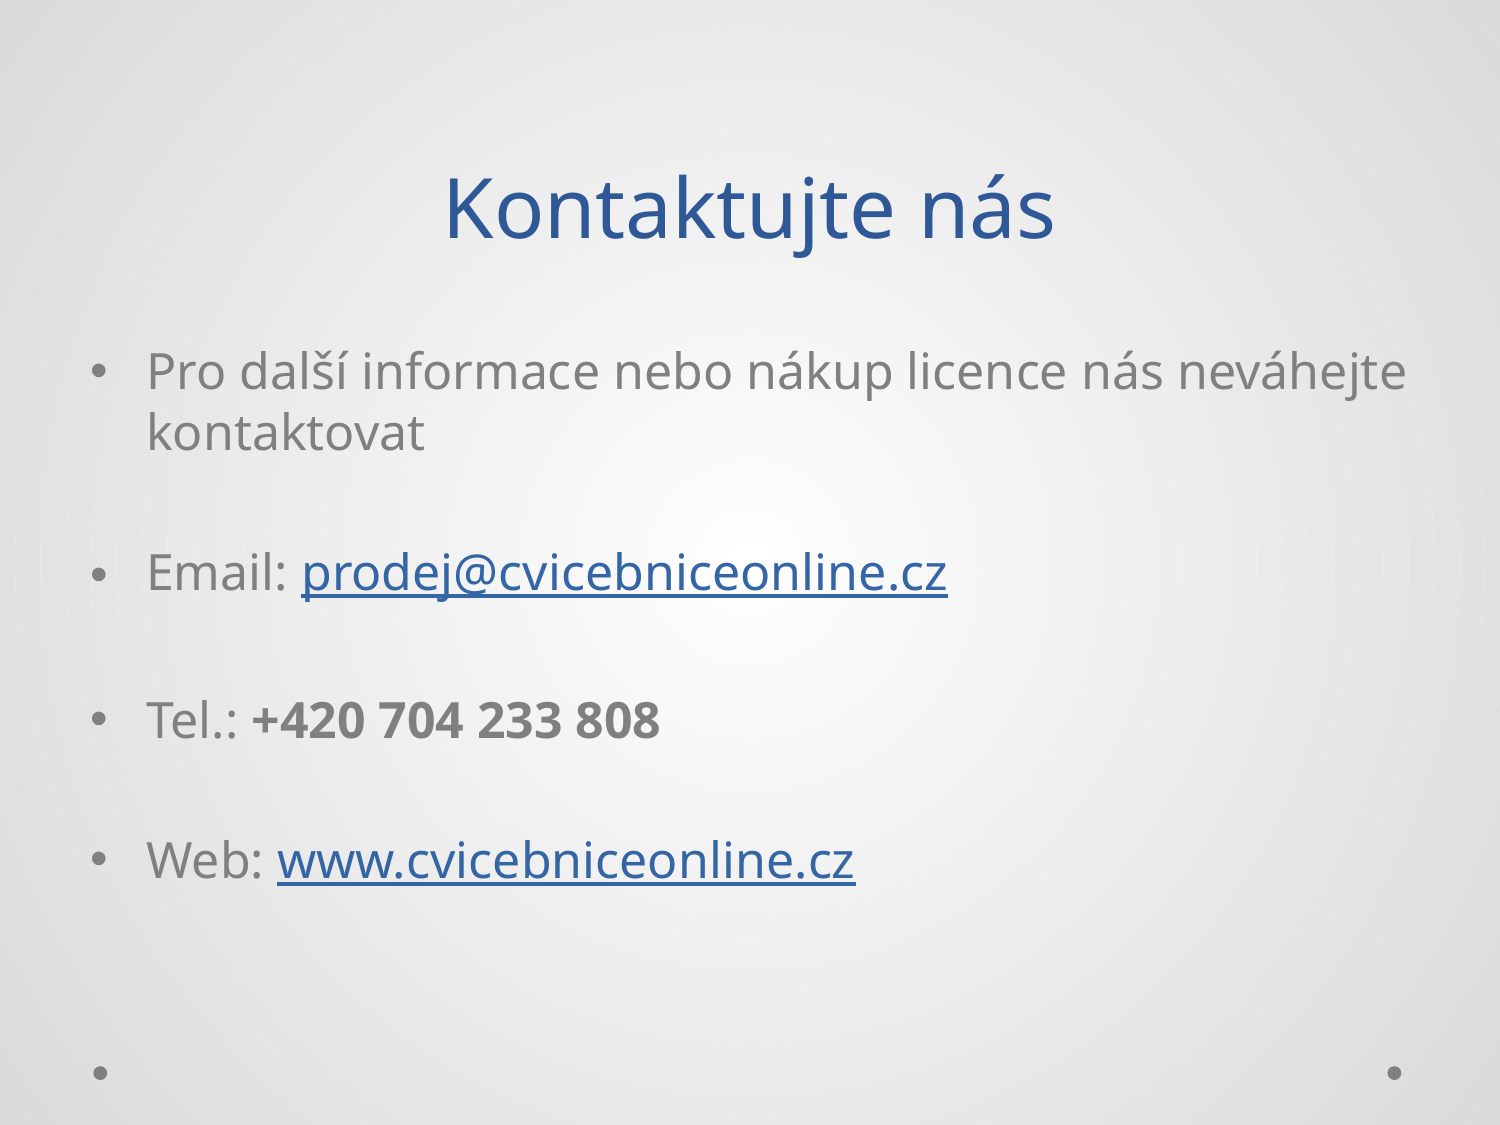

# Kontaktujte nás
Pro další informace nebo nákup licence nás neváhejte kontaktovat
Email: prodej@cvicebniceonline.cz
Tel.: +420 704 233 808
Web: www.cvicebniceonline.cz